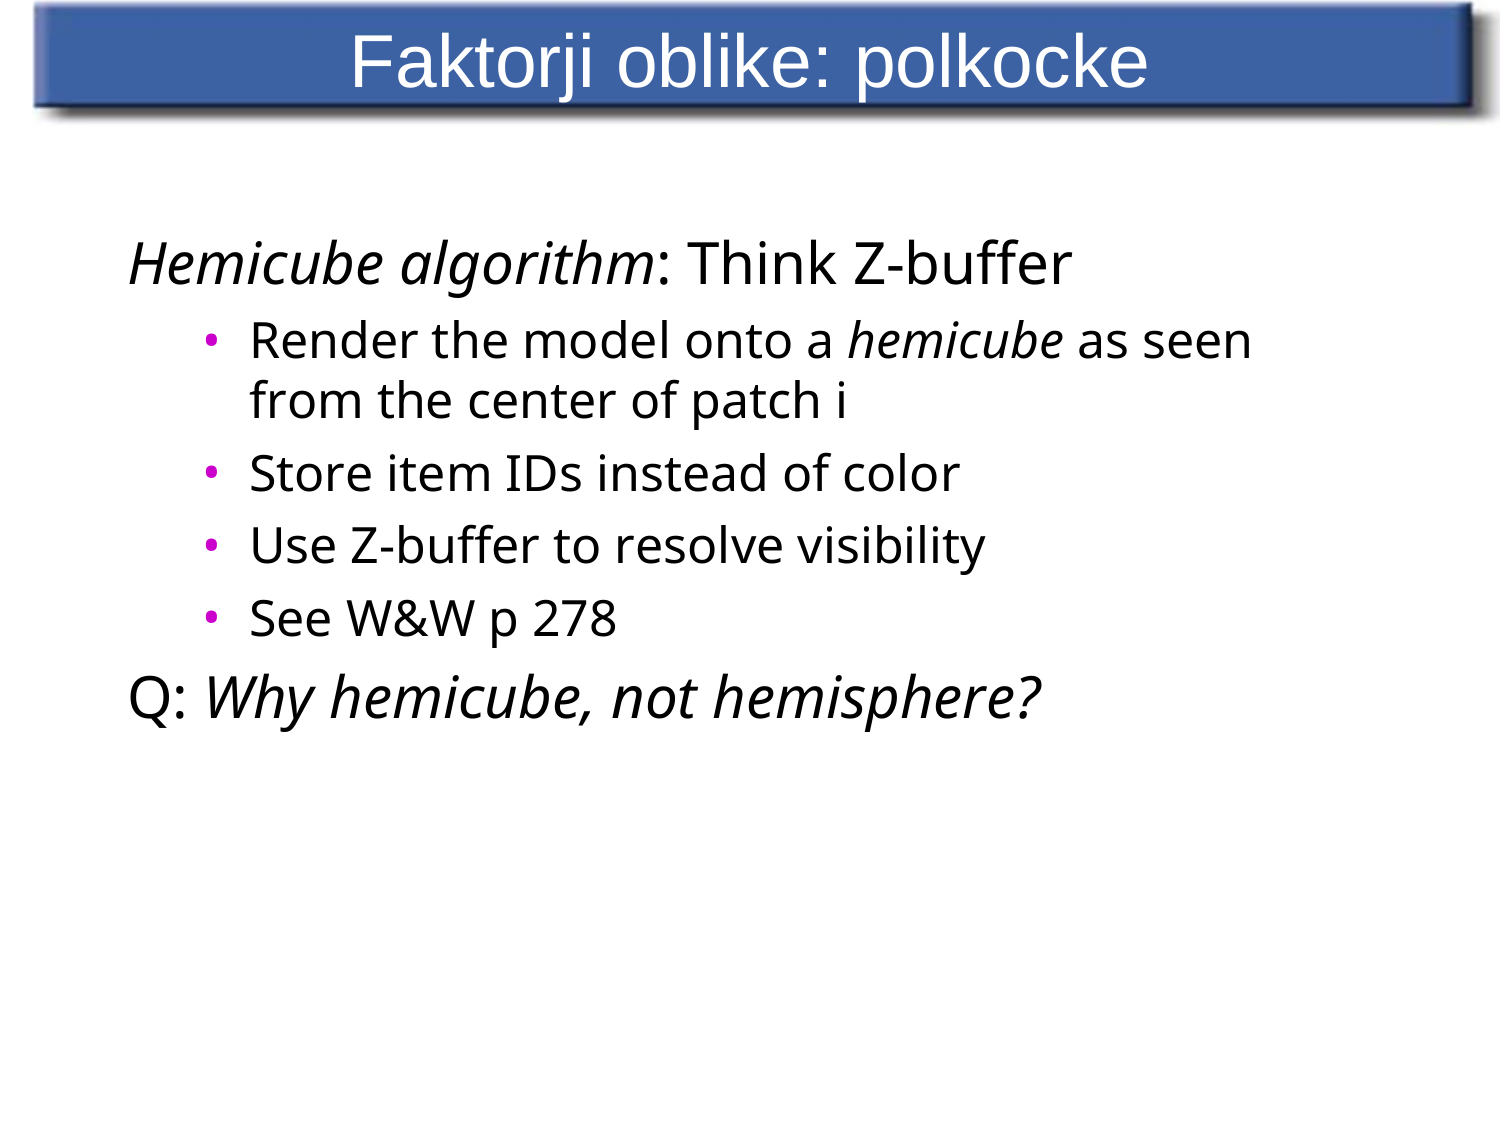

# Faktorji oblike: polkocke
Hemicube algorithm: Think Z-buffer
Render the model onto a hemicube as seen from the center of patch i
Store item IDs instead of color
Use Z-buffer to resolve visibility
See W&W p 278
Q: Why hemicube, not hemisphere?